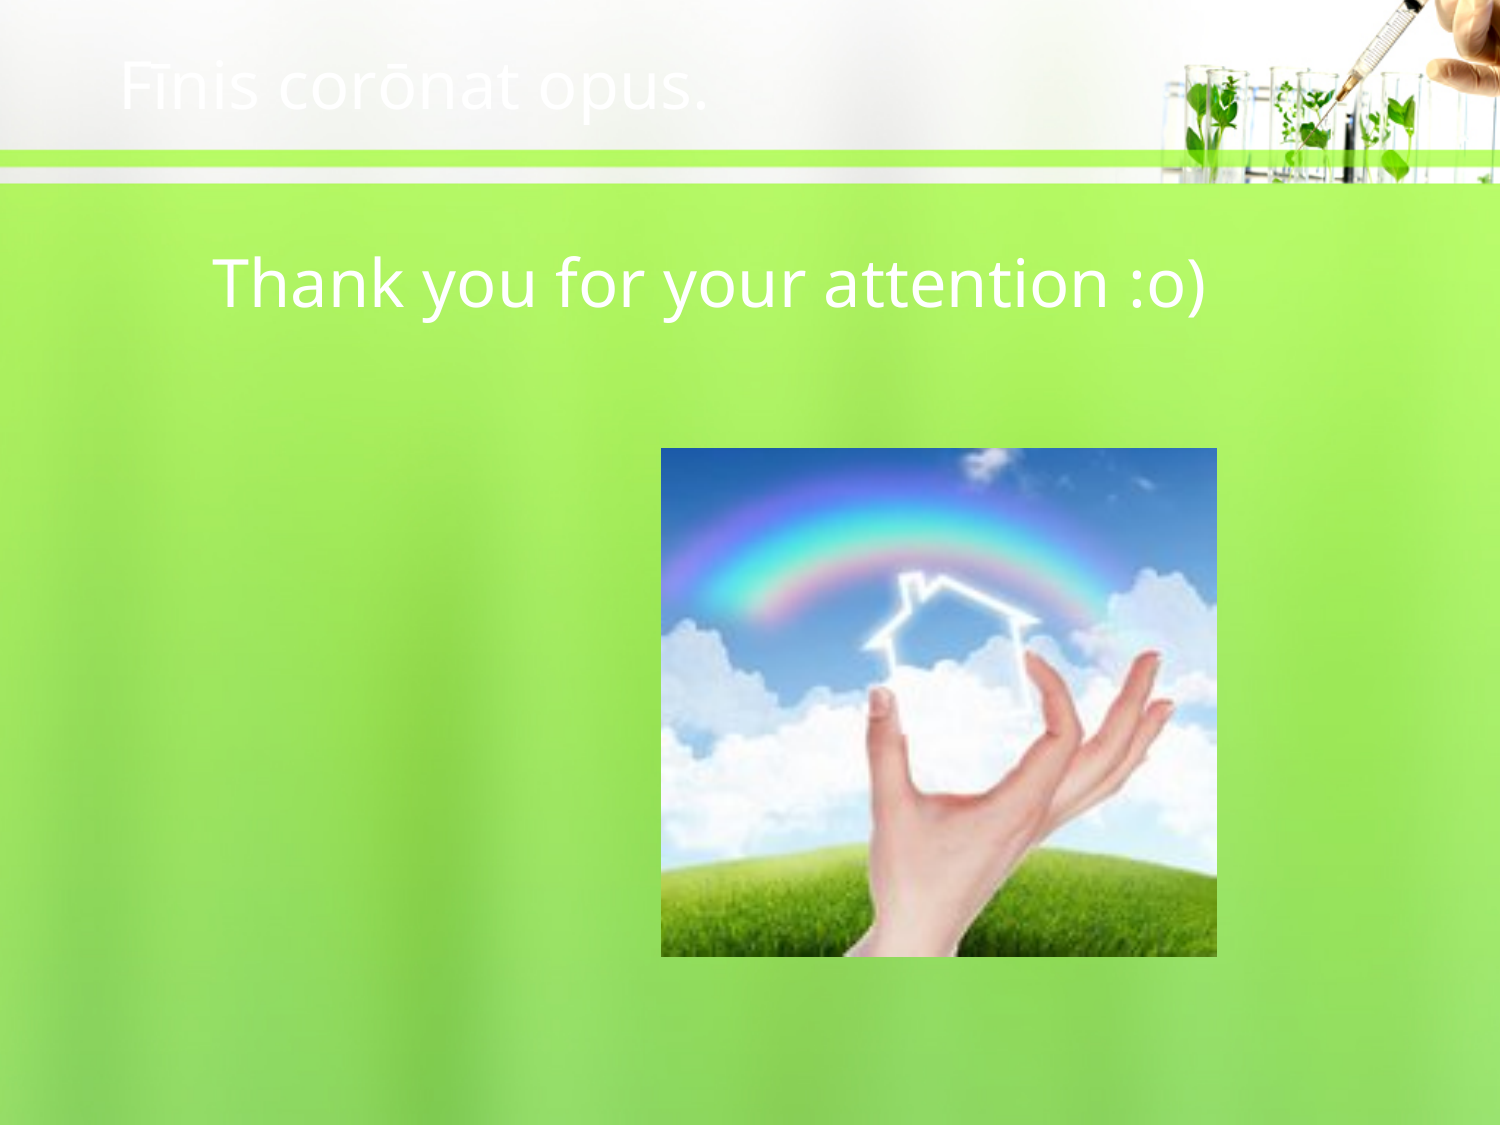

Fīnis corōnat opus.
# Thank you for your attention :o)